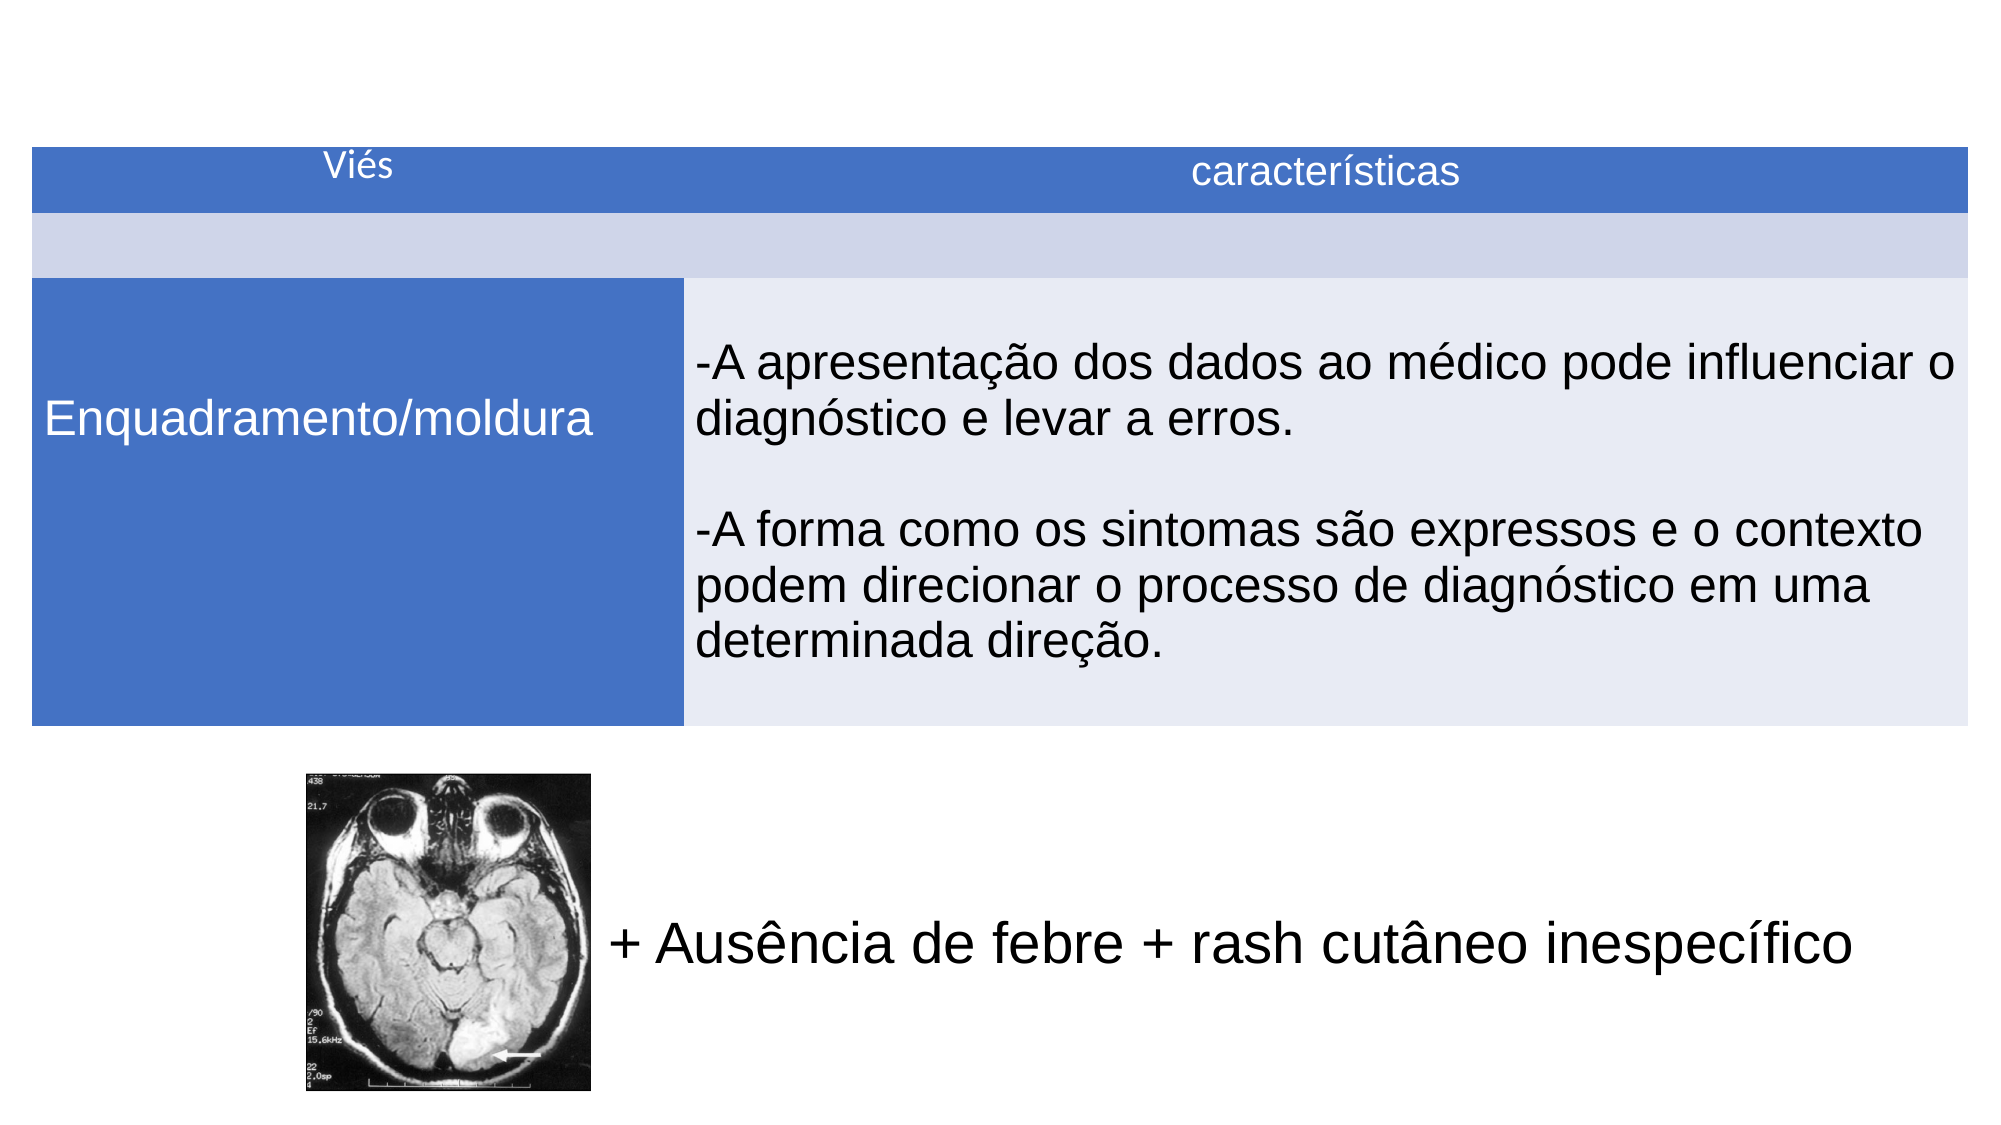

| Viés | características |
| --- | --- |
| | |
| Enquadramento/moldura | -A apresentação dos dados ao médico pode influenciar o diagnóstico e levar a erros. -A forma como os sintomas são expressos e o contexto podem direcionar o processo de diagnóstico em uma determinada direção. |
#
+ Ausência de febre + rash cutâneo inespecífico